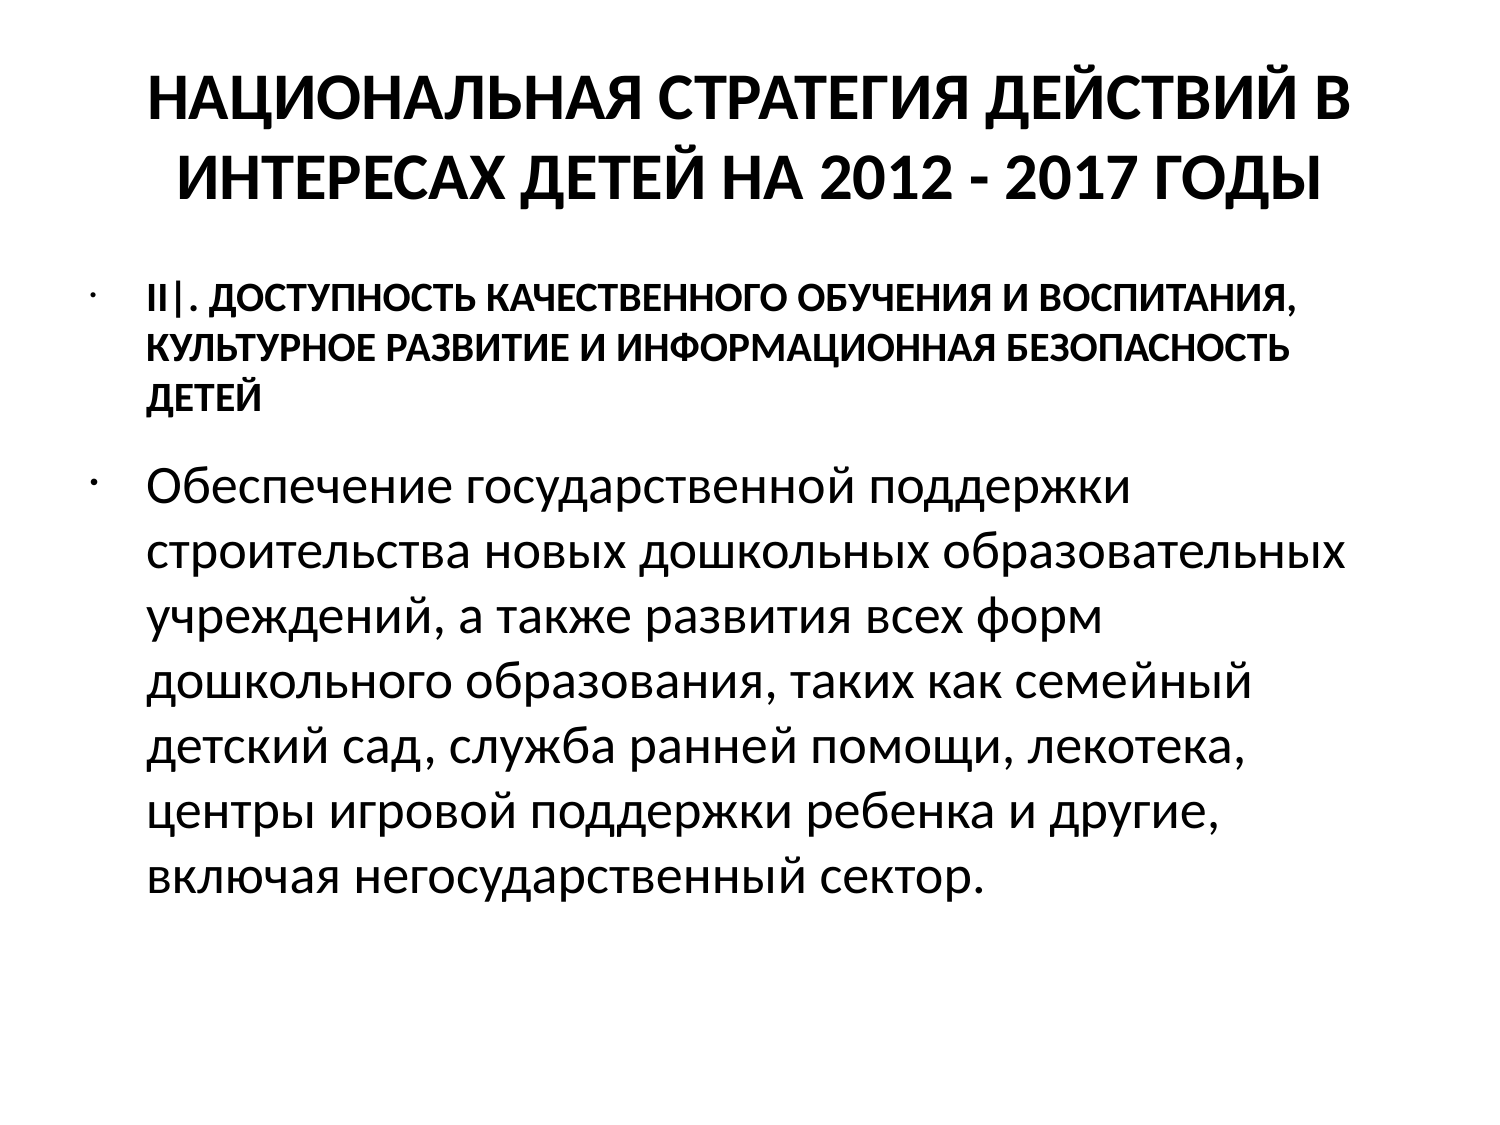

# НАЦИОНАЛЬНАЯ СТРАТЕГИЯ ДЕЙСТВИЙ В ИНТЕРЕСАХ ДЕТЕЙ НА 2012 - 2017 ГОДЫ
II|. ДОСТУПНОСТЬ КАЧЕСТВЕННОГО ОБУЧЕНИЯ И ВОСПИТАНИЯ, КУЛЬТУРНОЕ РАЗВИТИЕ И ИНФОРМАЦИОННАЯ БЕЗОПАСНОСТЬ ДЕТЕЙ
Обеспечение государственной поддержки строительства новых дошкольных образовательных учреждений, а также развития всех форм дошкольного образования, таких как семейный детский сад, служба ранней помощи, лекотека, центры игровой поддержки ребенка и другие, включая негосударственный сектор.